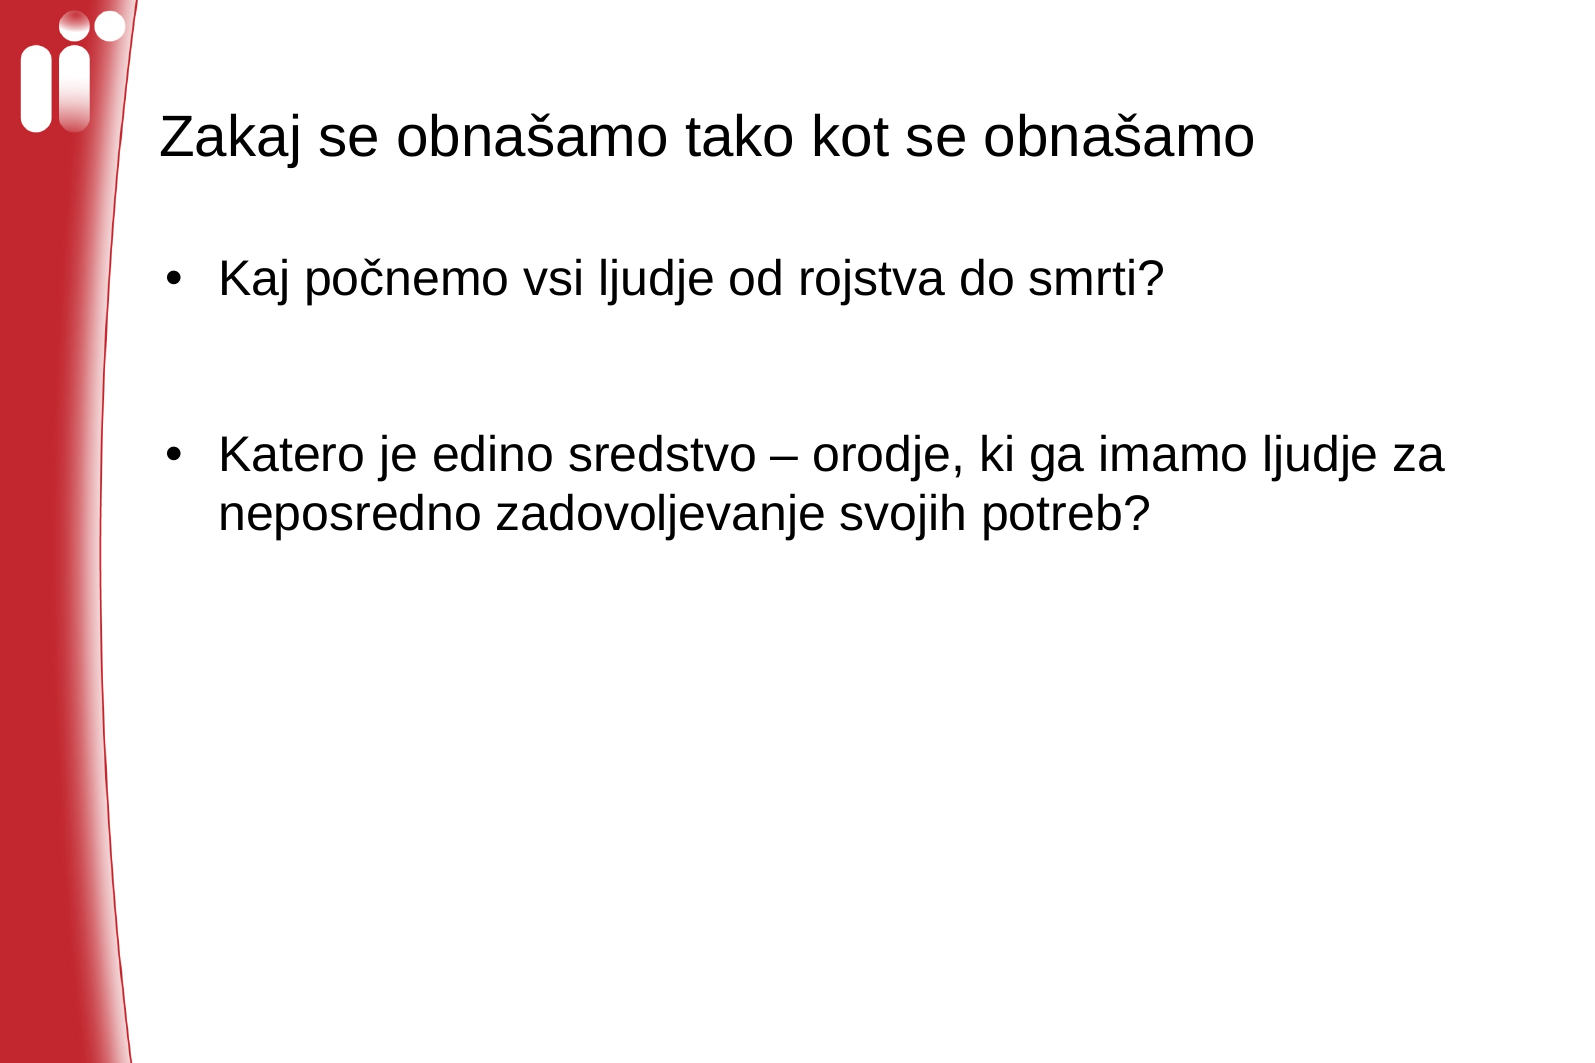

# Zakaj se obnašamo tako kot se obnašamo
Kaj počnemo vsi ljudje od rojstva do smrti?
Katero je edino sredstvo – orodje, ki ga imamo ljudje za neposredno zadovoljevanje svojih potreb?